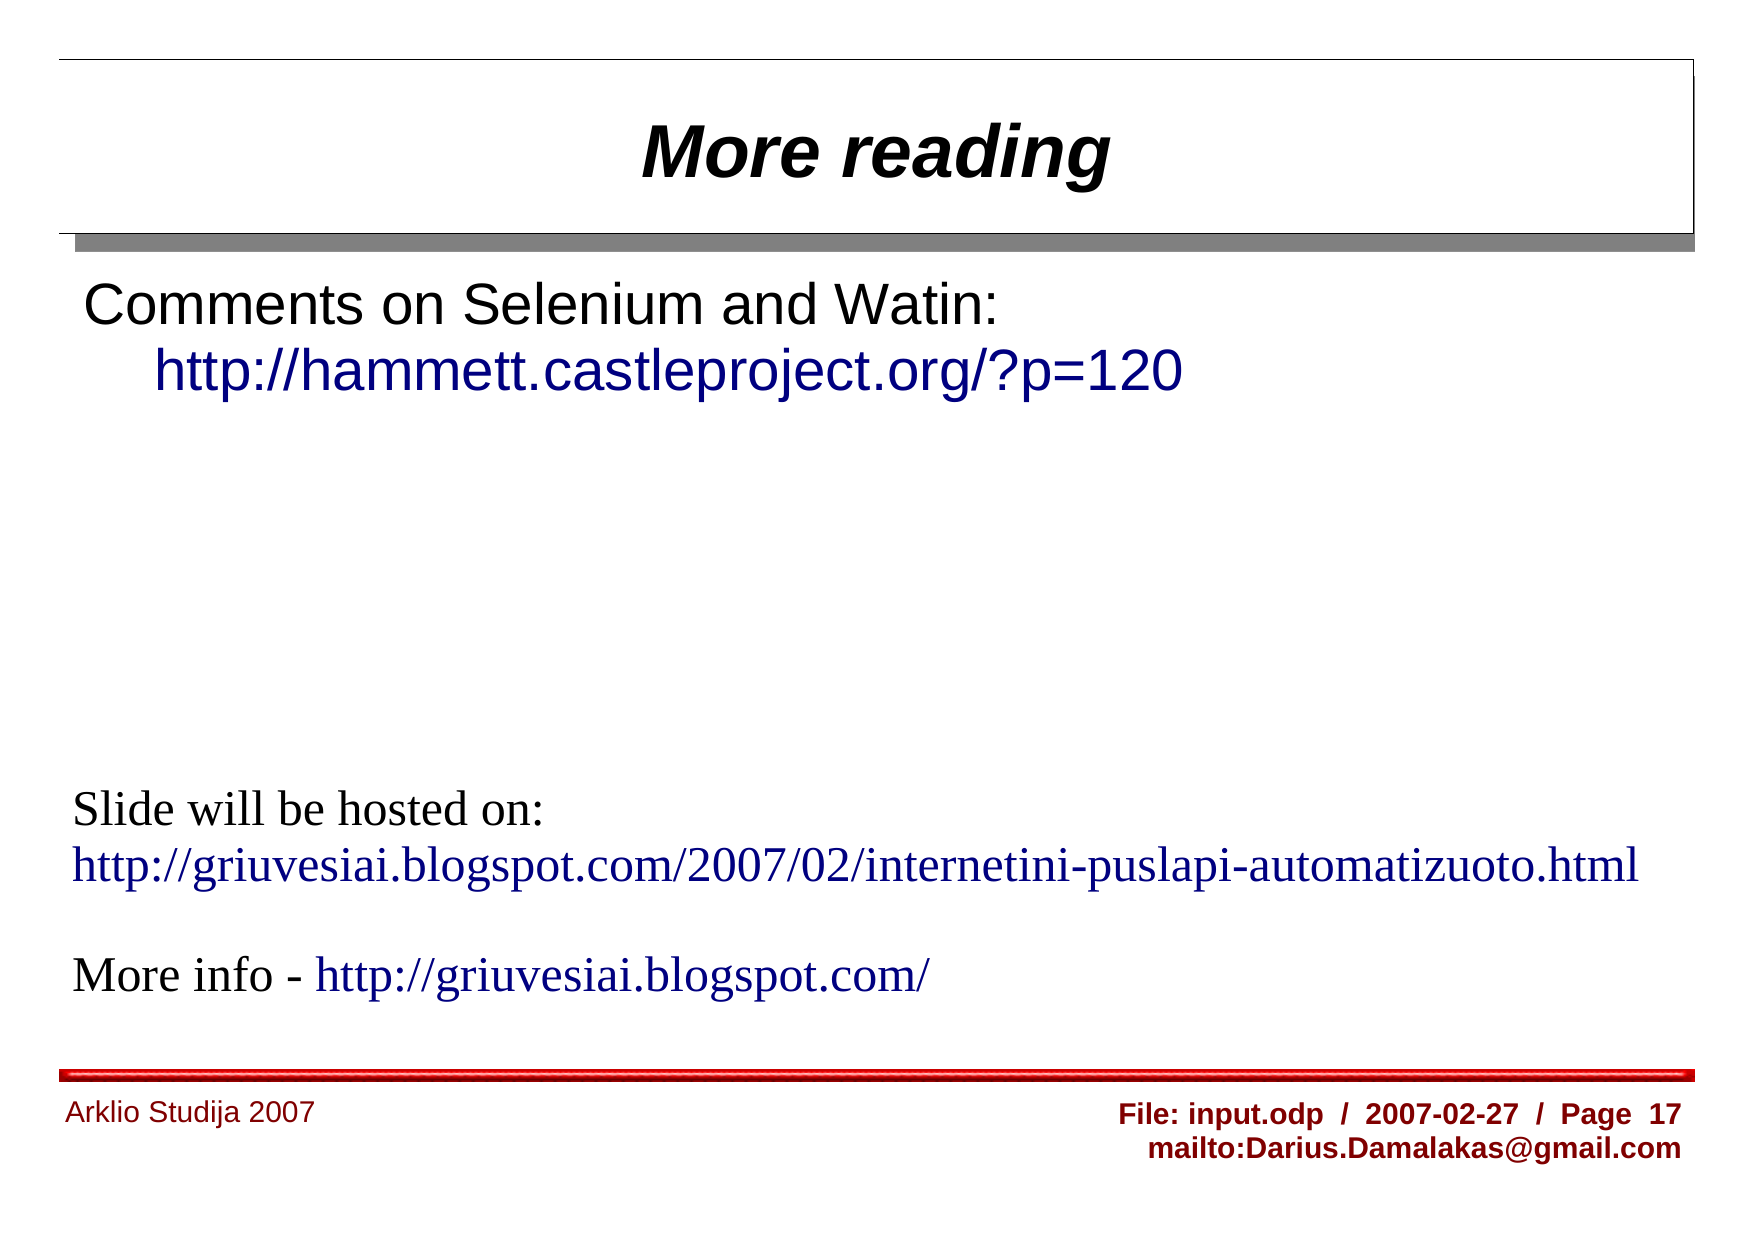

# More reading
Comments on Selenium and Watin:http://hammett.castleproject.org/?p=120
Slide will be hosted on: http://griuvesiai.blogspot.com/2007/02/internetini-puslapi-automatizuoto.html
More info - http://griuvesiai.blogspot.com/